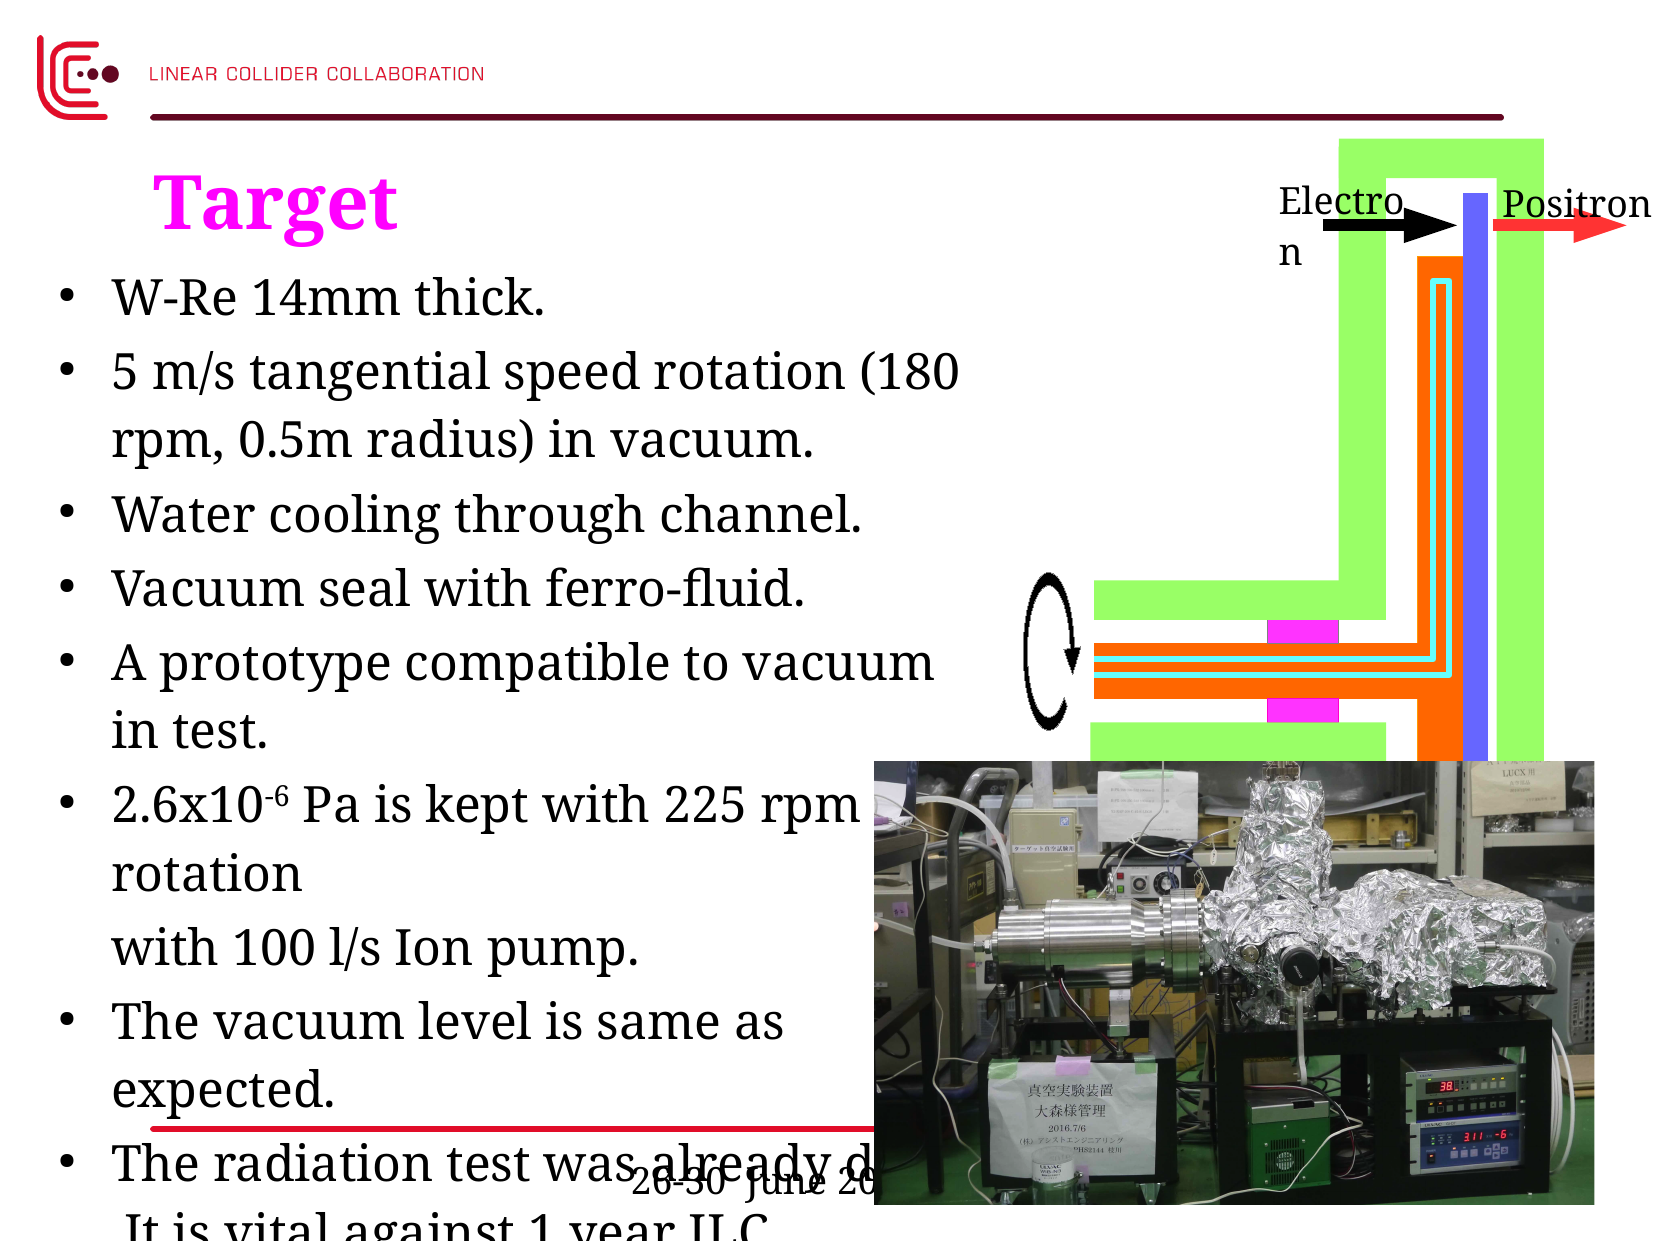

# Target
Electron
Positron
W-Re 14mm thick.
5 m/s tangential speed rotation (180 rpm, 0.5m radius) in vacuum.
Water cooling through channel.
Vacuum seal with ferro-fluid.
A prototype compatible to vacuum
in test.
2.6x10-6 Pa is kept with 225 rpm rotation
with 100 l/s Ion pump.
The vacuum level is same as expected.
The radiation test was already done.
 It is vital against 1 year ILC
operation.